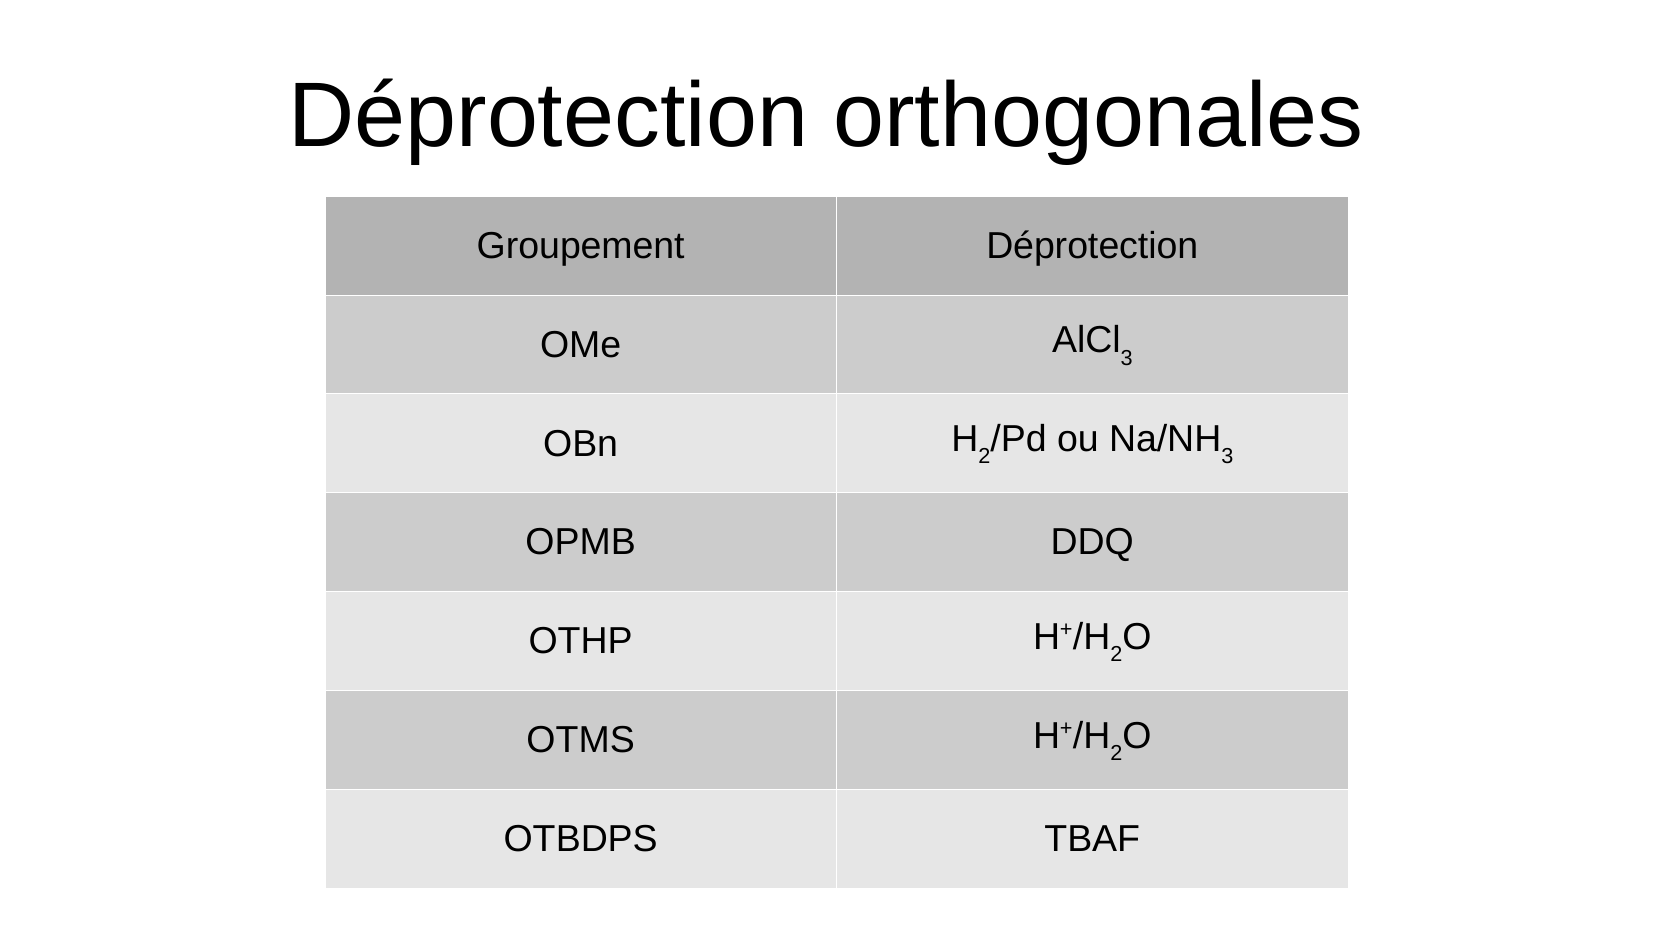

# Déprotection orthogonales
| Groupement | Déprotection |
| --- | --- |
| OMe | AlCl3 |
| OBn | H2/Pd ou Na/NH3 |
| OPMB | DDQ |
| OTHP | H+/H2O |
| OTMS | H+/H2O |
| OTBDPS | TBAF |